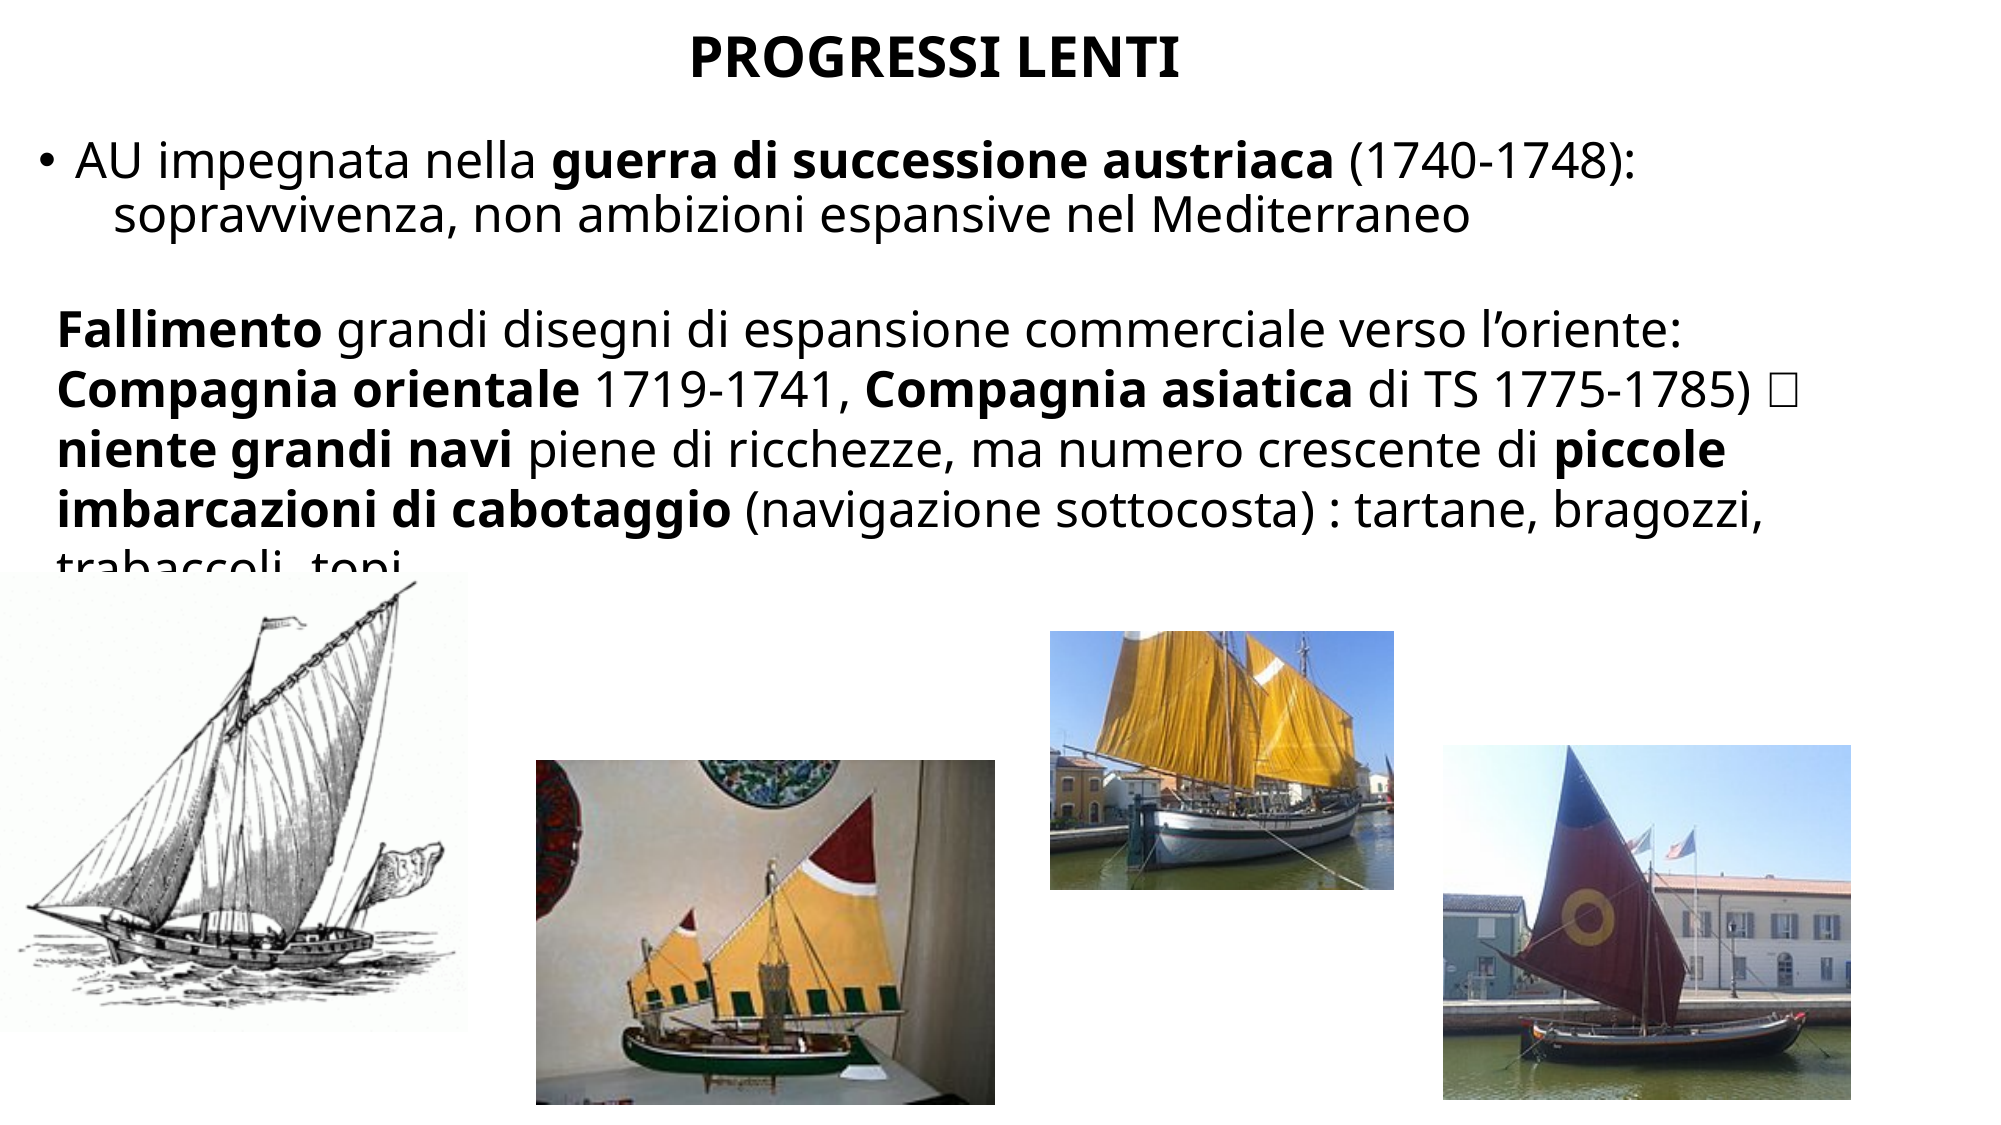

# PROGRESSI LENTI
AU impegnata nella guerra di successione austriaca (1740-1748): sopravvivenza, non ambizioni espansive nel Mediterraneo
Fallimento grandi disegni di espansione commerciale verso l’oriente: Compagnia orientale 1719-1741, Compagnia asiatica di TS 1775-1785)  niente grandi navi piene di ricchezze, ma numero crescente di piccole imbarcazioni di cabotaggio (navigazione sottocosta) : tartane, bragozzi, trabaccoli, topi…